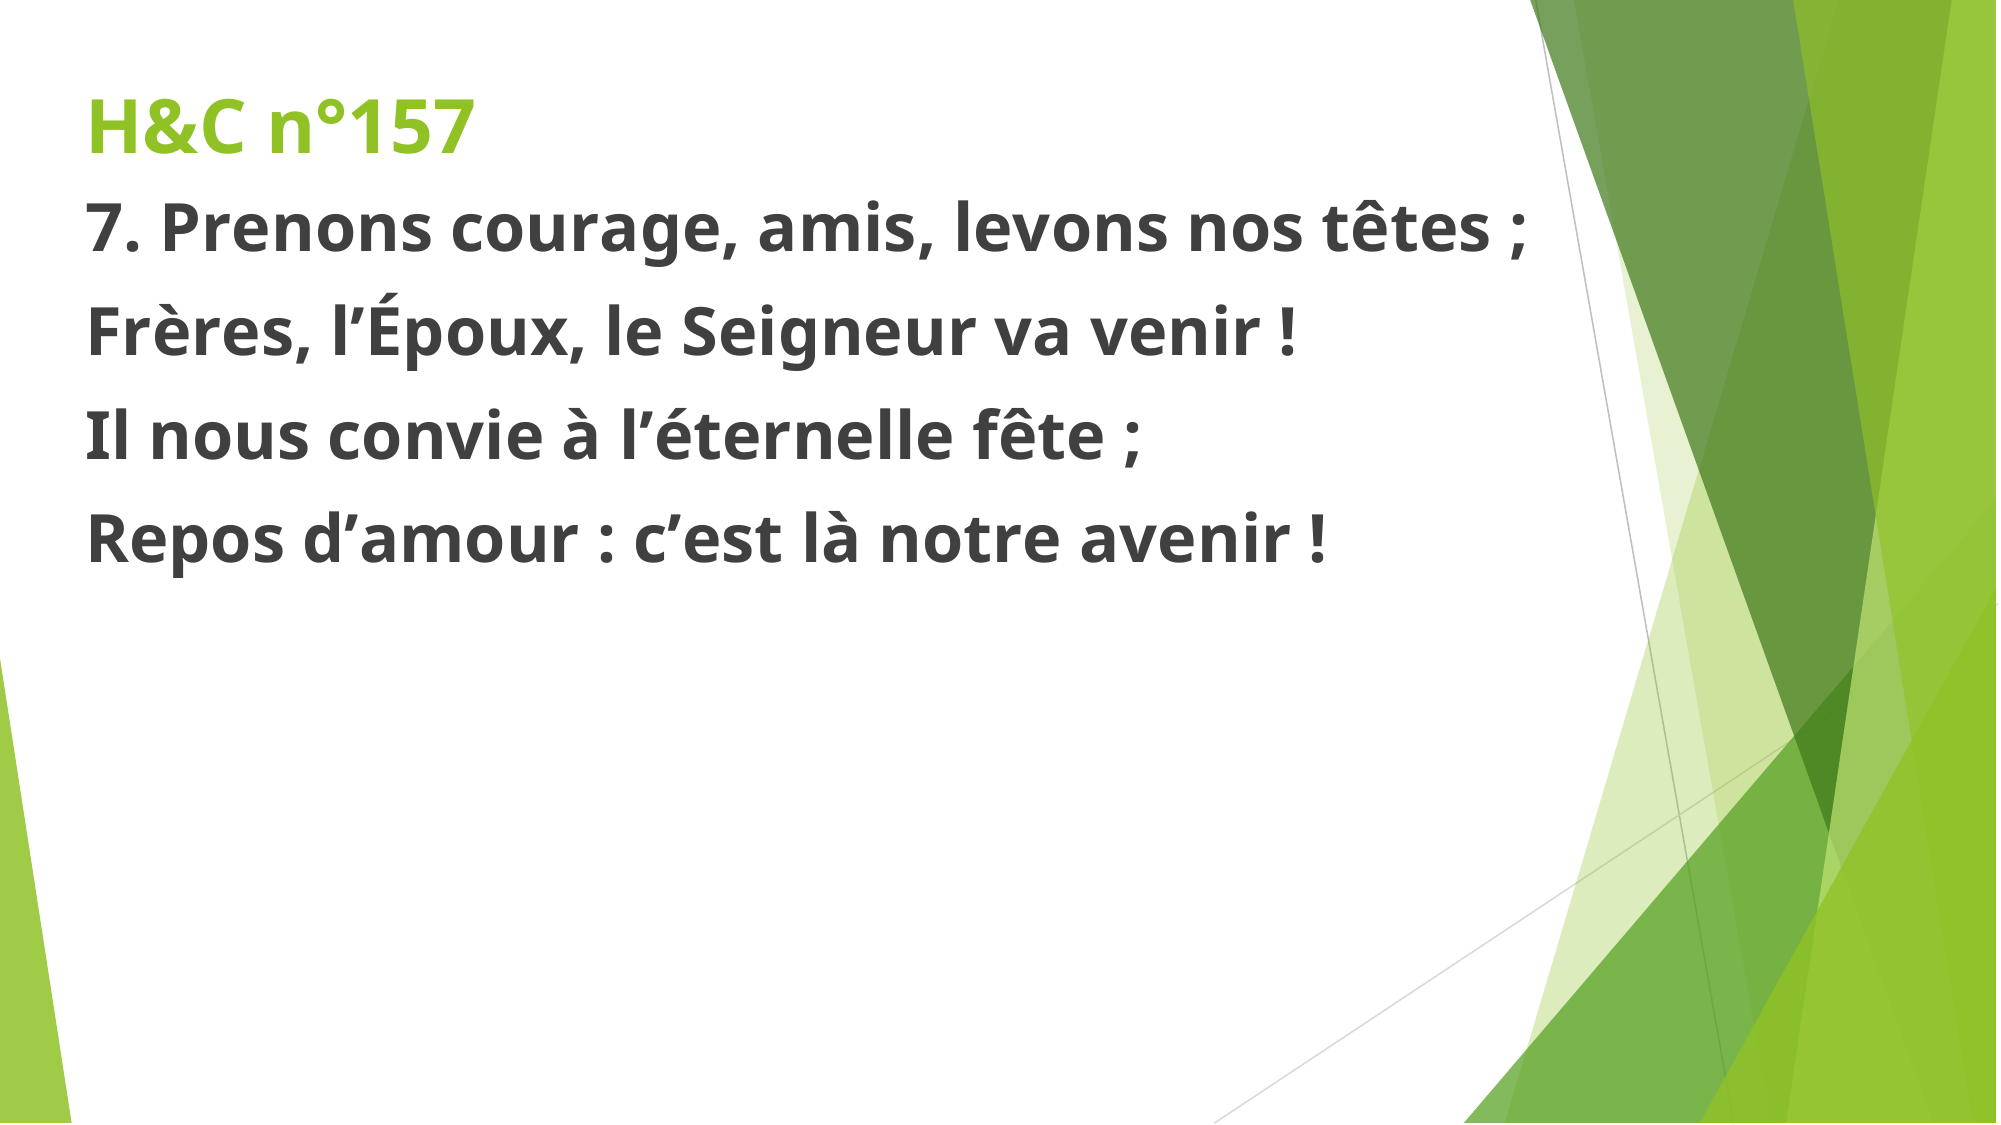

H&C n°157
7. Prenons courage, amis, levons nos têtes ;
Frères, l’Époux, le Seigneur va venir !
Il nous convie à l’éternelle fête ;
Repos d’amour : c’est là notre avenir !